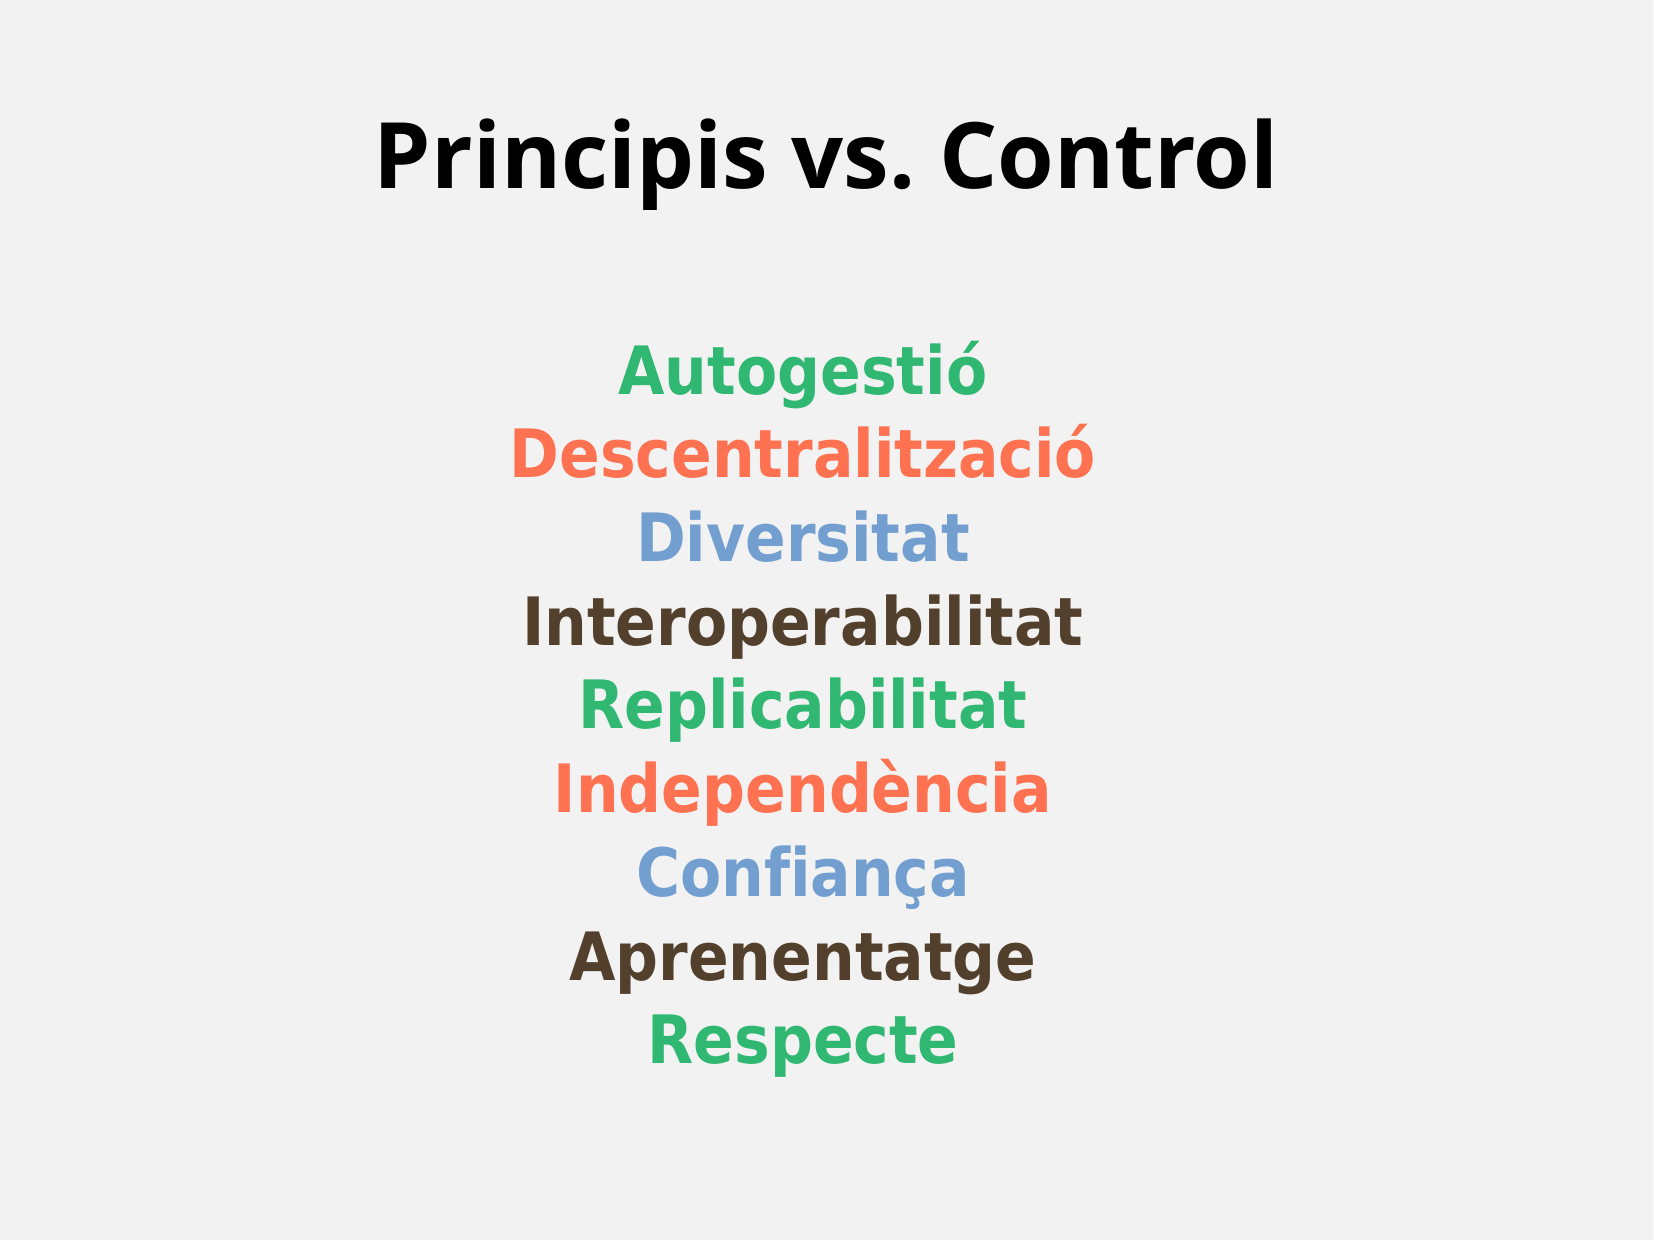

# Principis vs. Control
Autogestió
Descentralització
Diversitat
Interoperabilitat
Replicabilitat
Independència
Confiança
Aprenentatge
Respecte